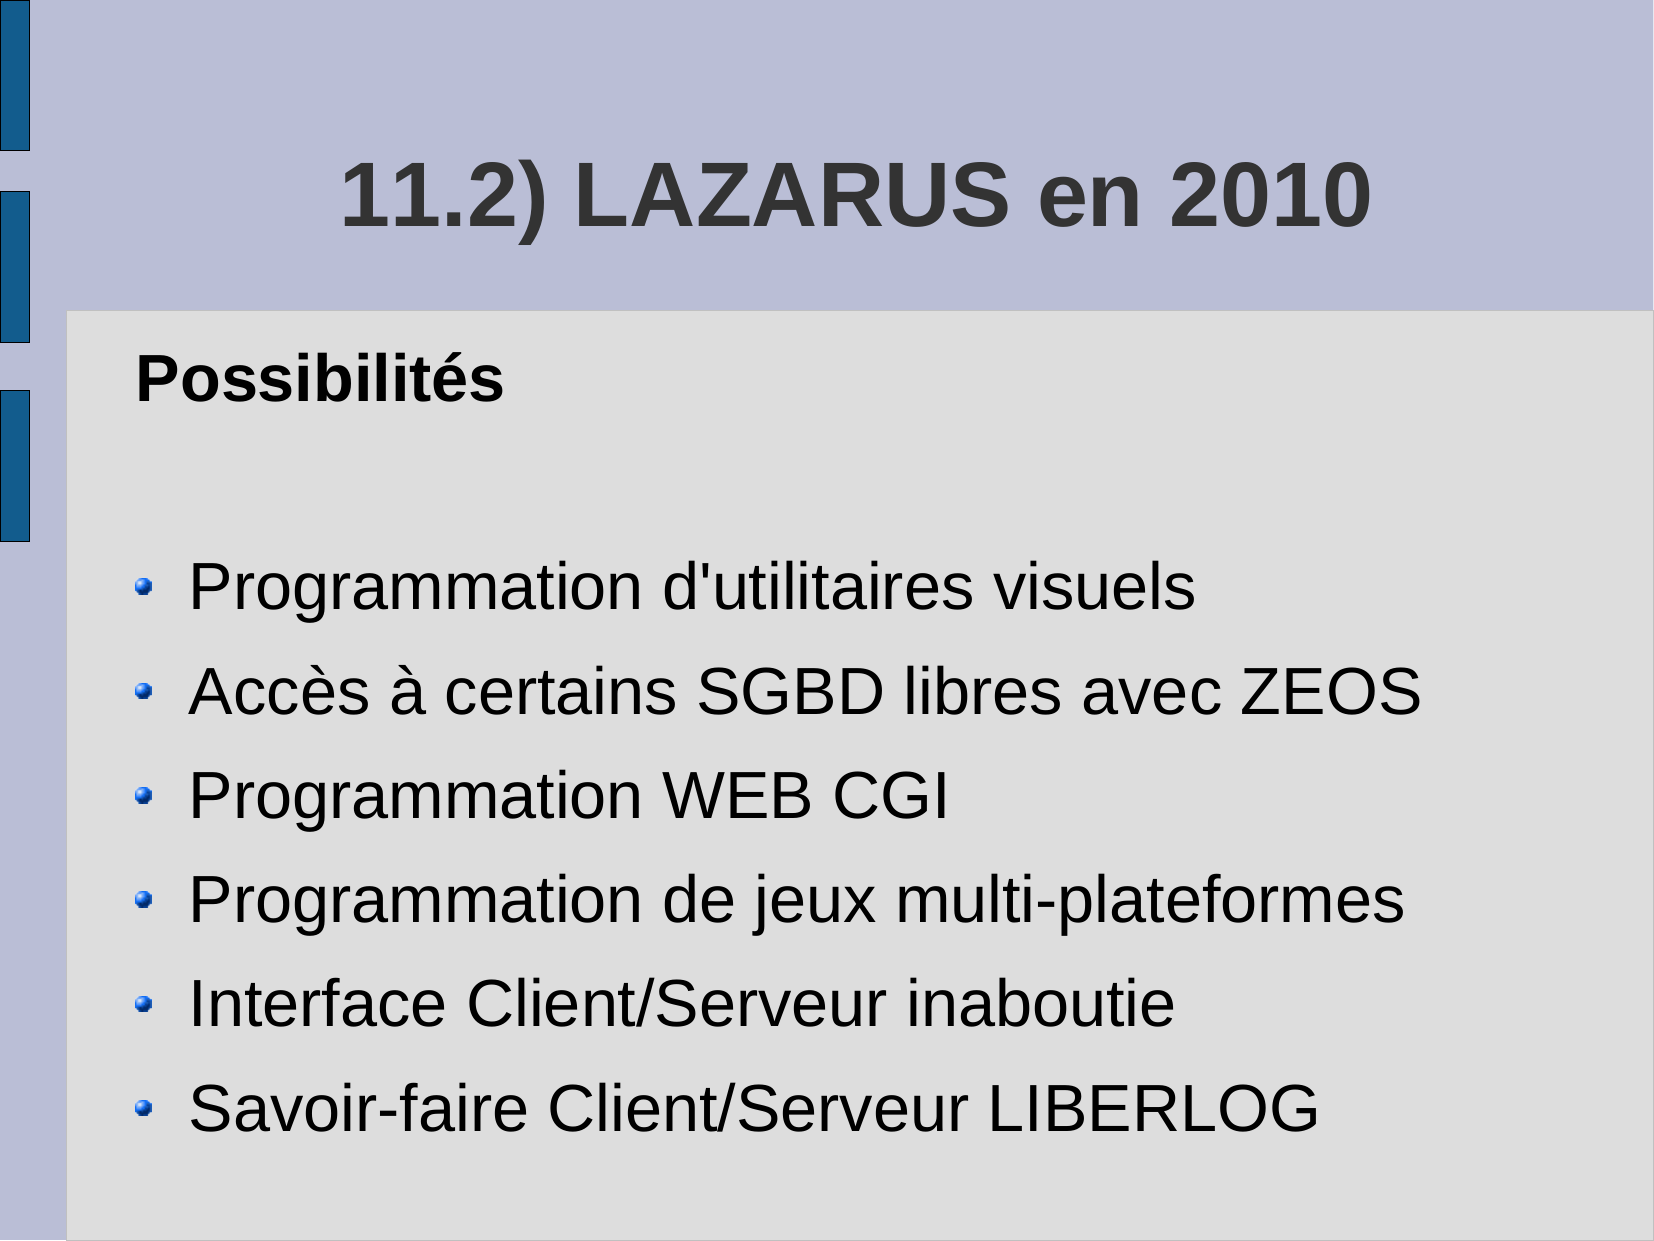

# 11.2) LAZARUS en 2010
Possibilités
Programmation d'utilitaires visuels
Accès à certains SGBD libres avec ZEOS
Programmation WEB CGI
Programmation de jeux multi-plateformes
Interface Client/Serveur inaboutie
Savoir-faire Client/Serveur LIBERLOG